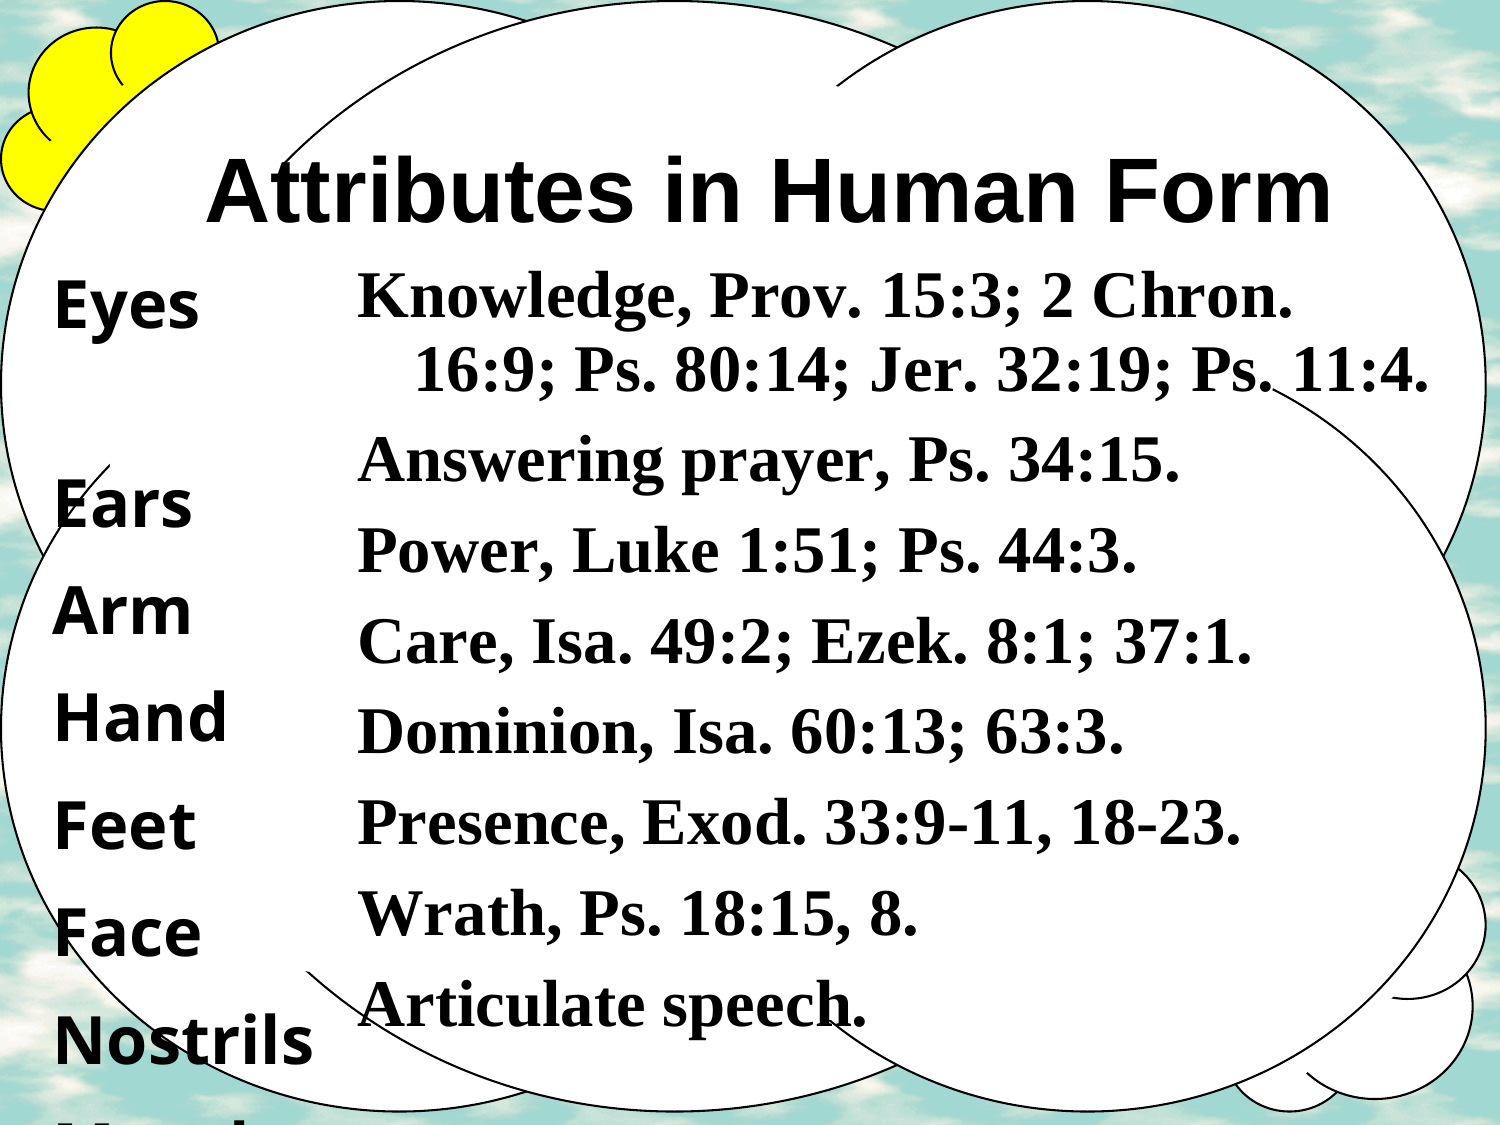

Attributes in Human Form
# Eyes
Ears
Arm
Hand
Feet
Face
Nostrils
Mouth
Knowledge, Prov. 15:3; 2 Chron. 16:9; Ps. 80:14; Jer. 32:19; Ps. 11:4.
Answering prayer, Ps. 34:15.
Power, Luke 1:51; Ps. 44:3.
Care, Isa. 49:2; Ezek. 8:1; 37:1.
Dominion, Isa. 60:13; 63:3.
Presence, Exod. 33:9-11, 18-23.
Wrath, Ps. 18:15, 8.
Articulate speech.